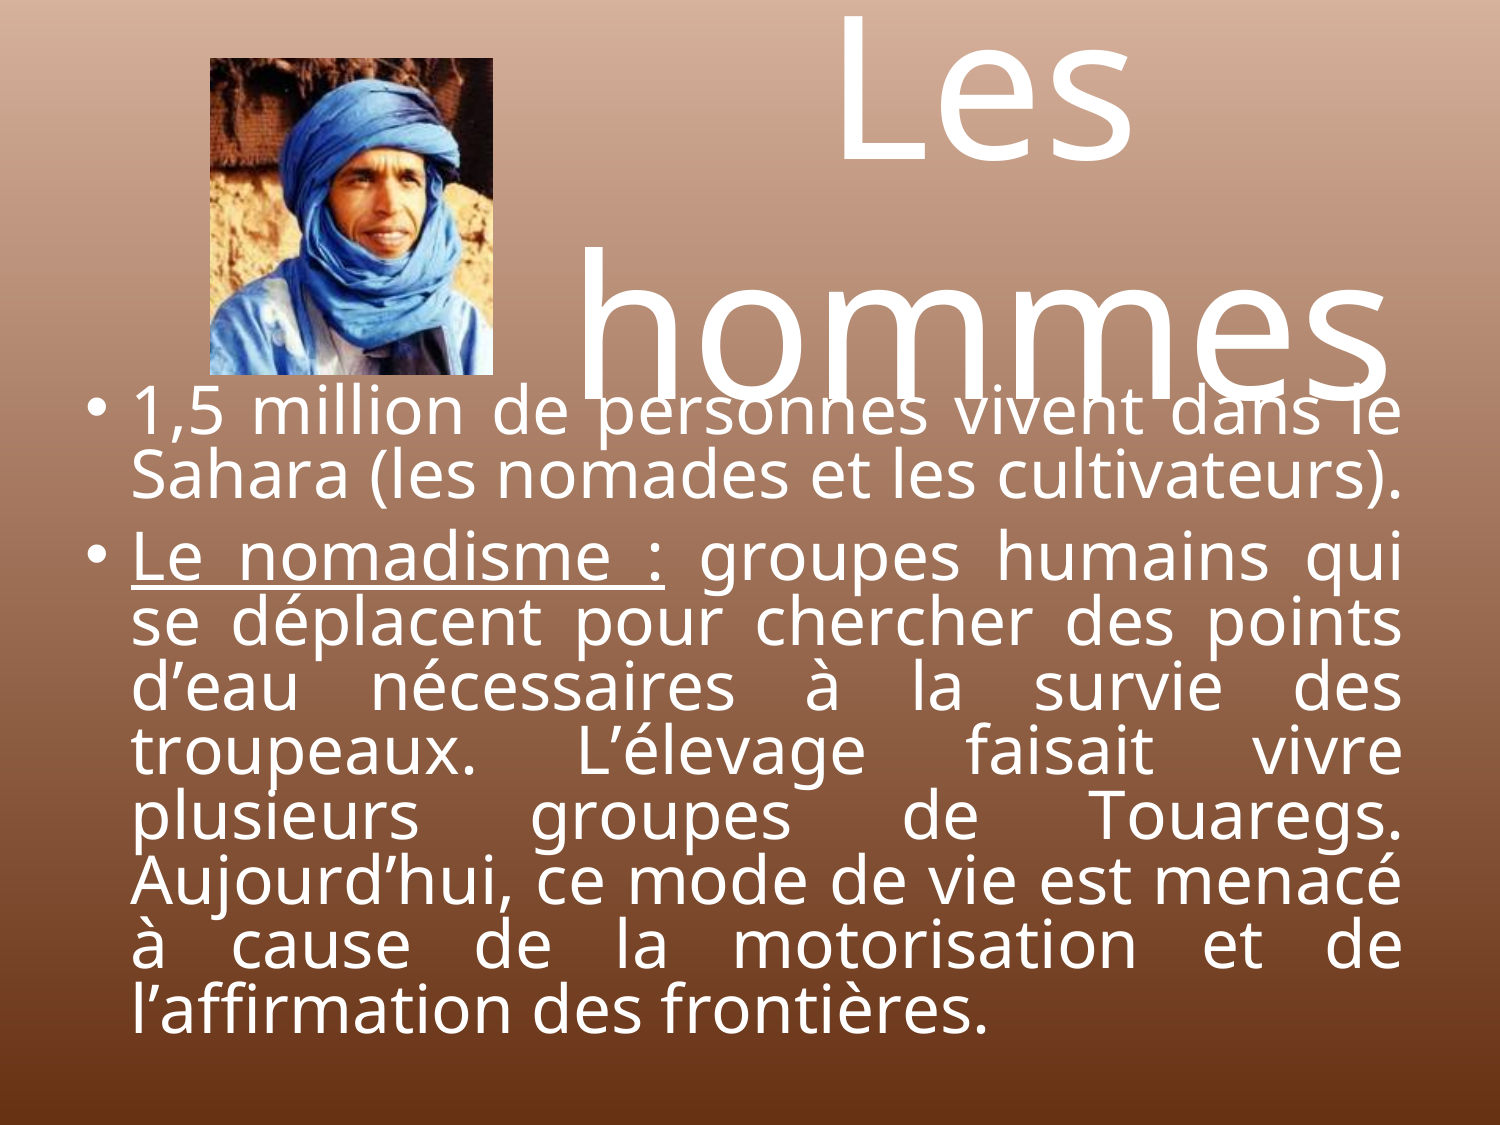

# Les hommes
1,5 million de personnes vivent dans le Sahara (les nomades et les cultivateurs).
Le nomadisme : groupes humains qui se déplacent pour chercher des points d’eau nécessaires à la survie des troupeaux. L’élevage faisait vivre plusieurs groupes de Touaregs. Aujourd’hui, ce mode de vie est menacé à cause de la motorisation et de l’affirmation des frontières.